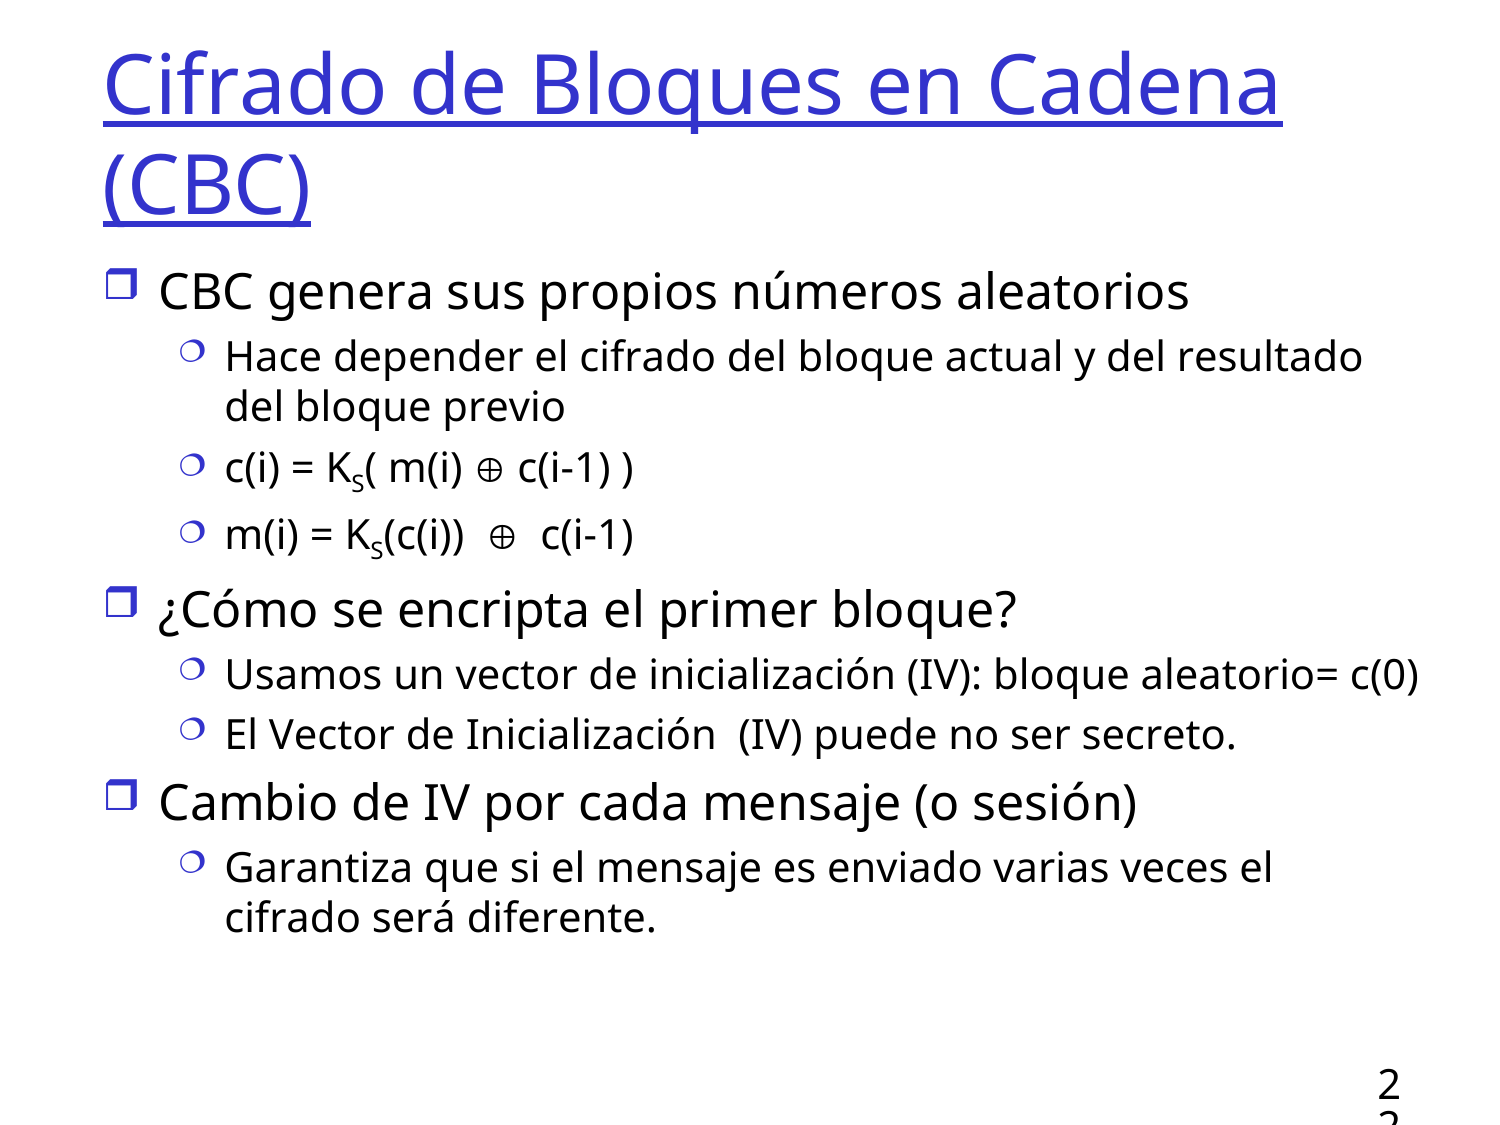

# Cifrado de Bloques en Cadena (CBC)
CBC genera sus propios números aleatorios
Hace depender el cifrado del bloque actual y del resultado del bloque previo
c(i) = KS( m(i)  c(i-1) )
m(i) = KS(c(i))  c(i-1)
¿Cómo se encripta el primer bloque?
Usamos un vector de inicialización (IV): bloque aleatorio= c(0)
El Vector de Inicialización (IV) puede no ser secreto.
Cambio de IV por cada mensaje (o sesión)
Garantiza que si el mensaje es enviado varias veces el cifrado será diferente.
22